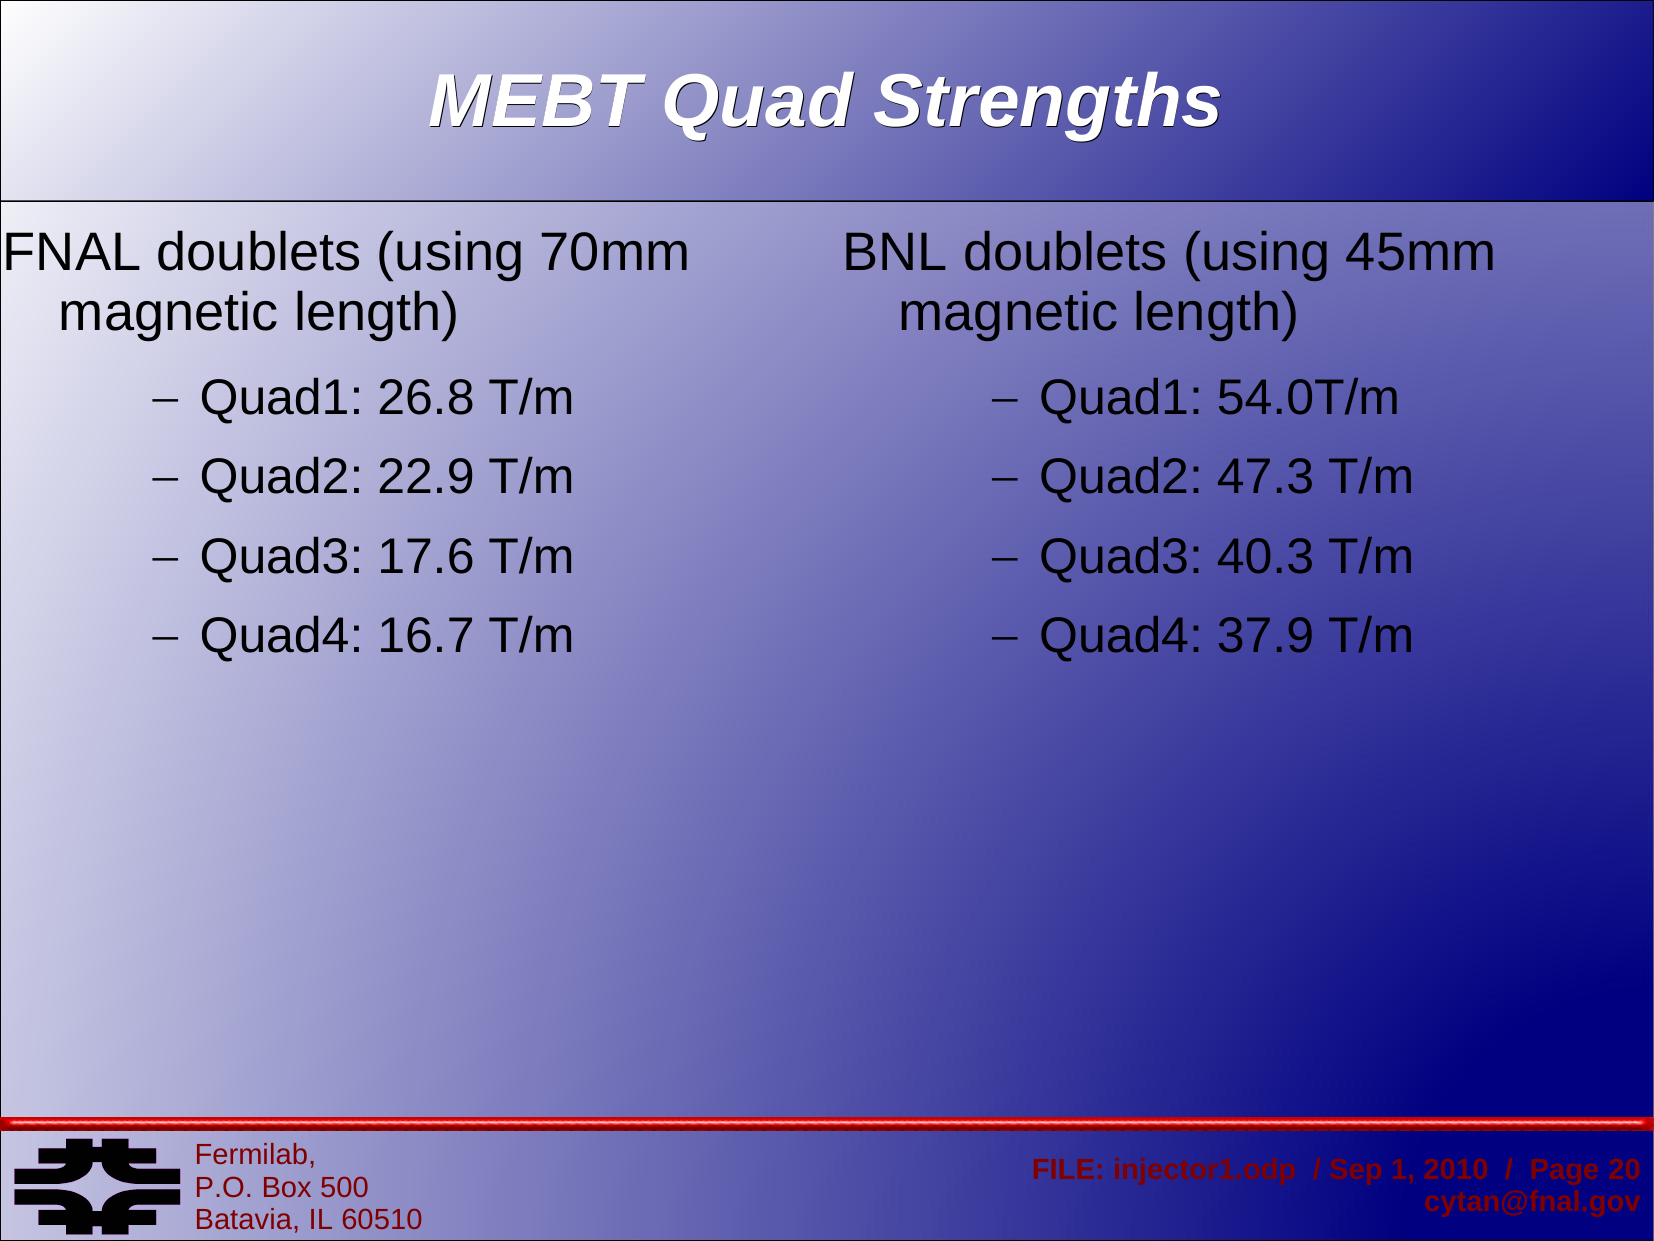

MEBT Quad Strengths
# FNAL doublets (using 70mm magnetic length)
Quad1: 26.8 T/m
Quad2: 22.9 T/m
Quad3: 17.6 T/m
Quad4: 16.7 T/m
BNL doublets (using 45mm magnetic length)
Quad1: 54.0T/m
Quad2: 47.3 T/m
Quad3: 40.3 T/m
Quad4: 37.9 T/m